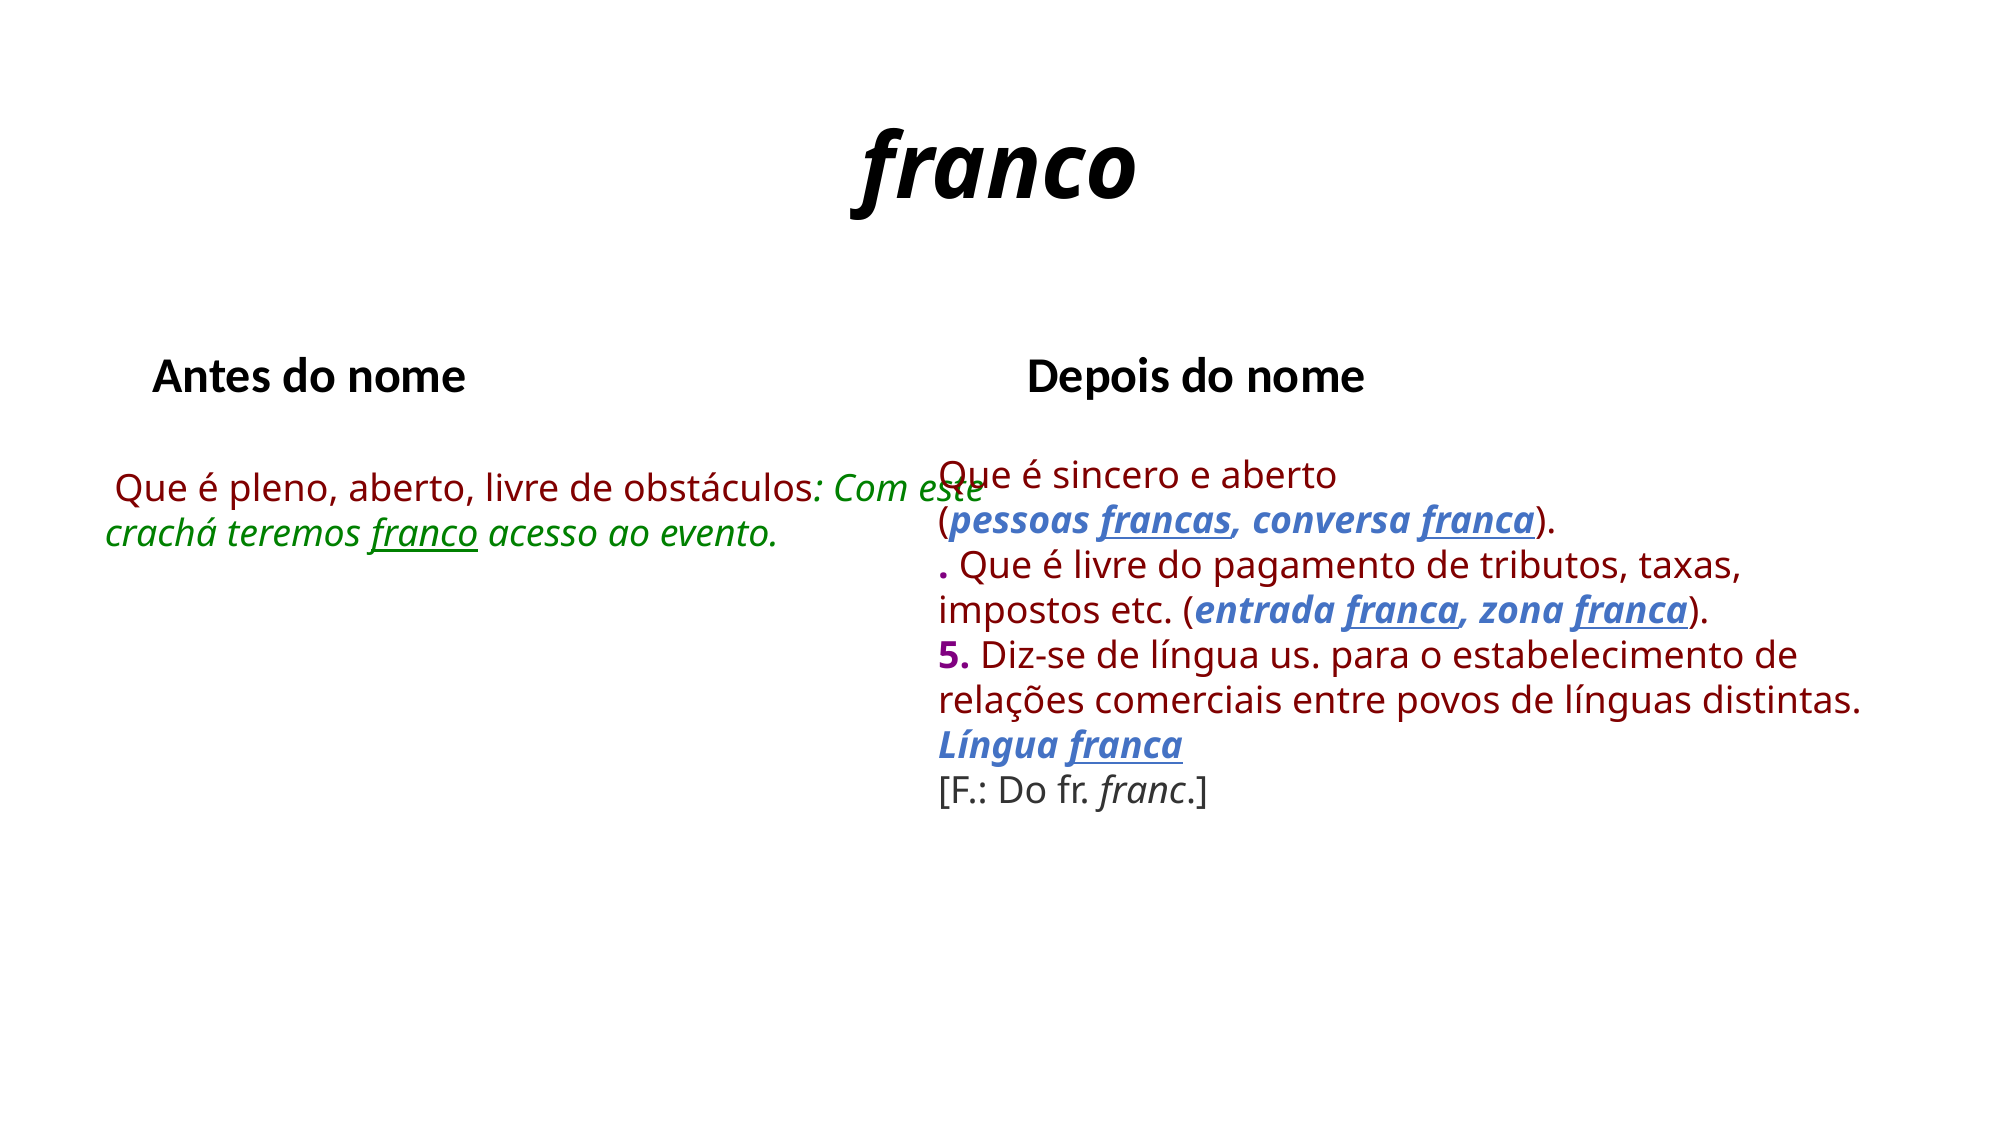

# franco
Antes do nome
Depois do nome
Que é sincero e aberto
(pessoas francas, conversa franca).
. Que é livre do pagamento de tributos, taxas, impostos etc. (entrada franca, zona franca).
5. Diz-se de língua us. para o estabelecimento de relações comerciais entre povos de línguas distintas.
Língua franca
[F.: Do fr. franc.]
 Que é pleno, aberto, livre de obstáculos: Com este crachá teremos franco acesso ao evento.